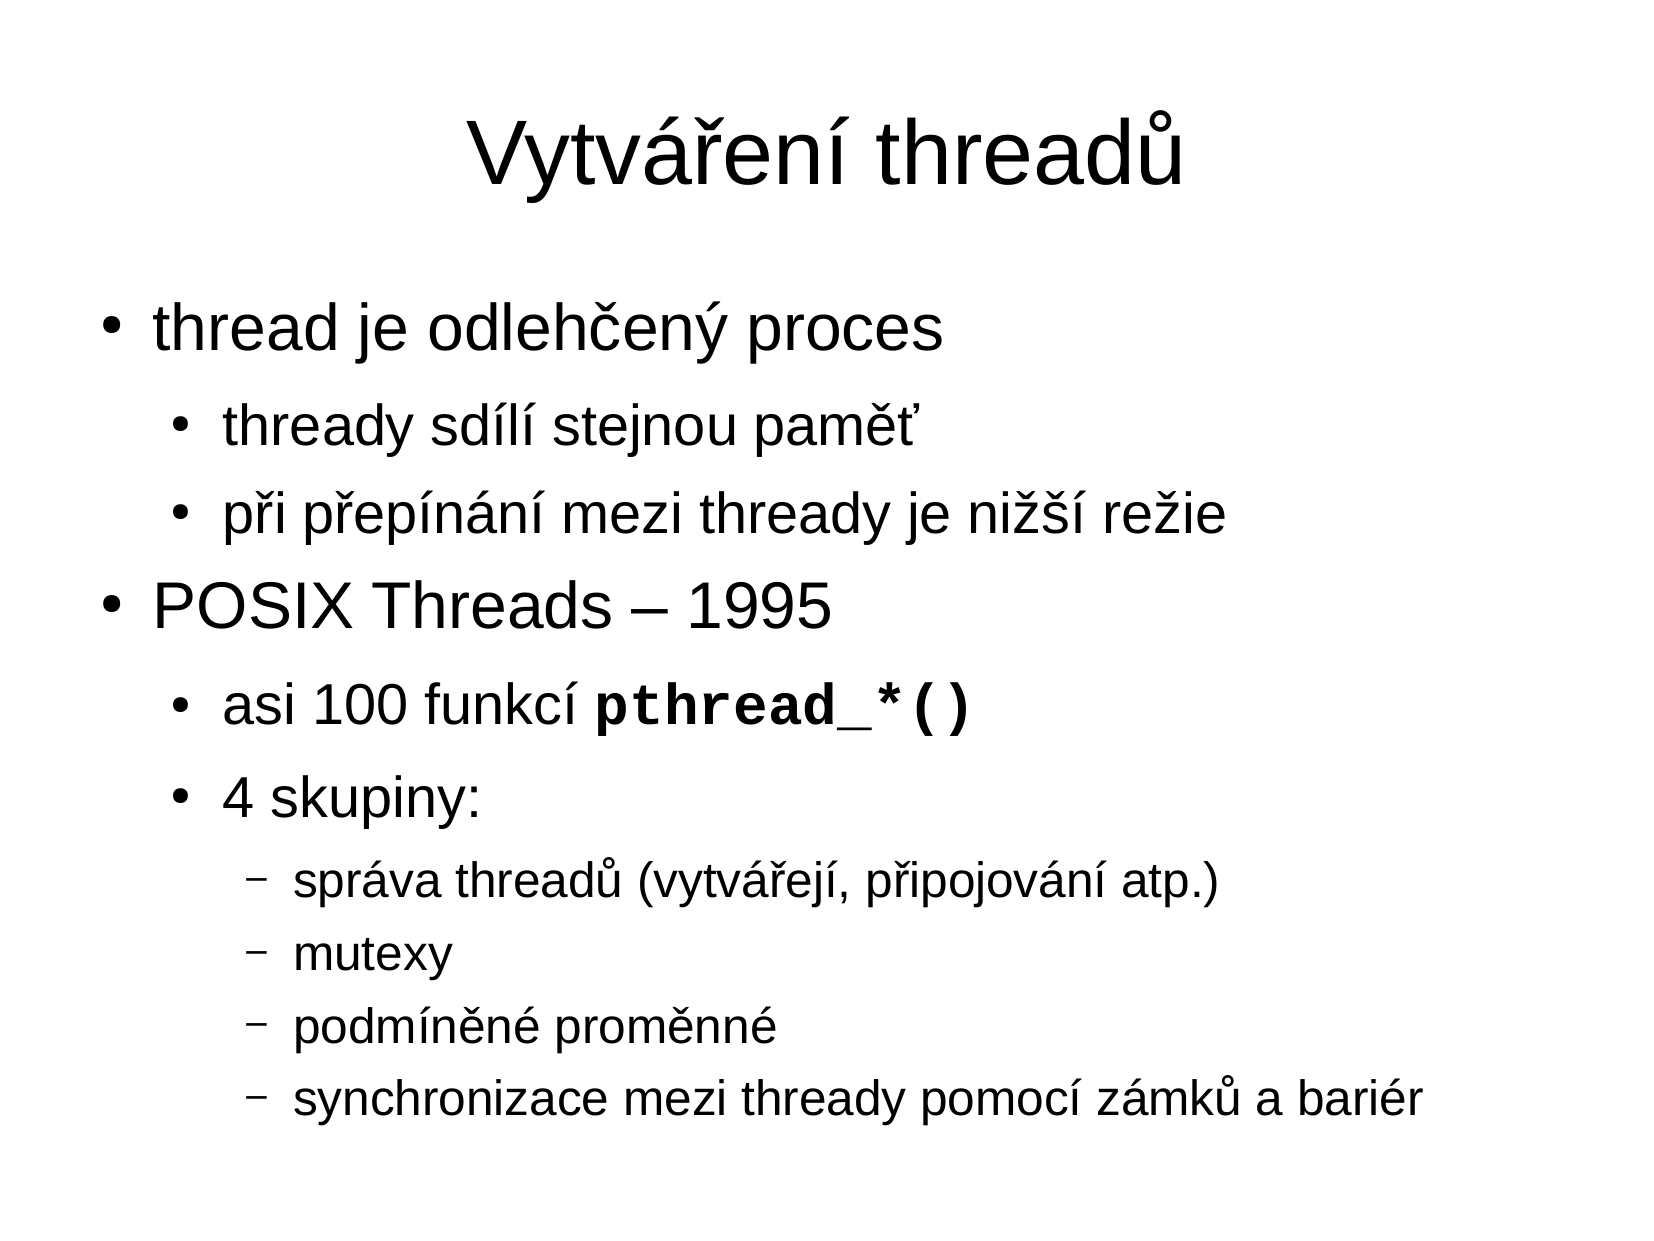

# Vytváření threadů
thread je odlehčený proces
thready sdílí stejnou paměť
při přepínání mezi thready je nižší režie
POSIX Threads – 1995
asi 100 funkcí pthread_*()
4 skupiny:
správa threadů (vytvářejí, připojování atp.)
mutexy
podmíněné proměnné
synchronizace mezi thready pomocí zámků a bariér